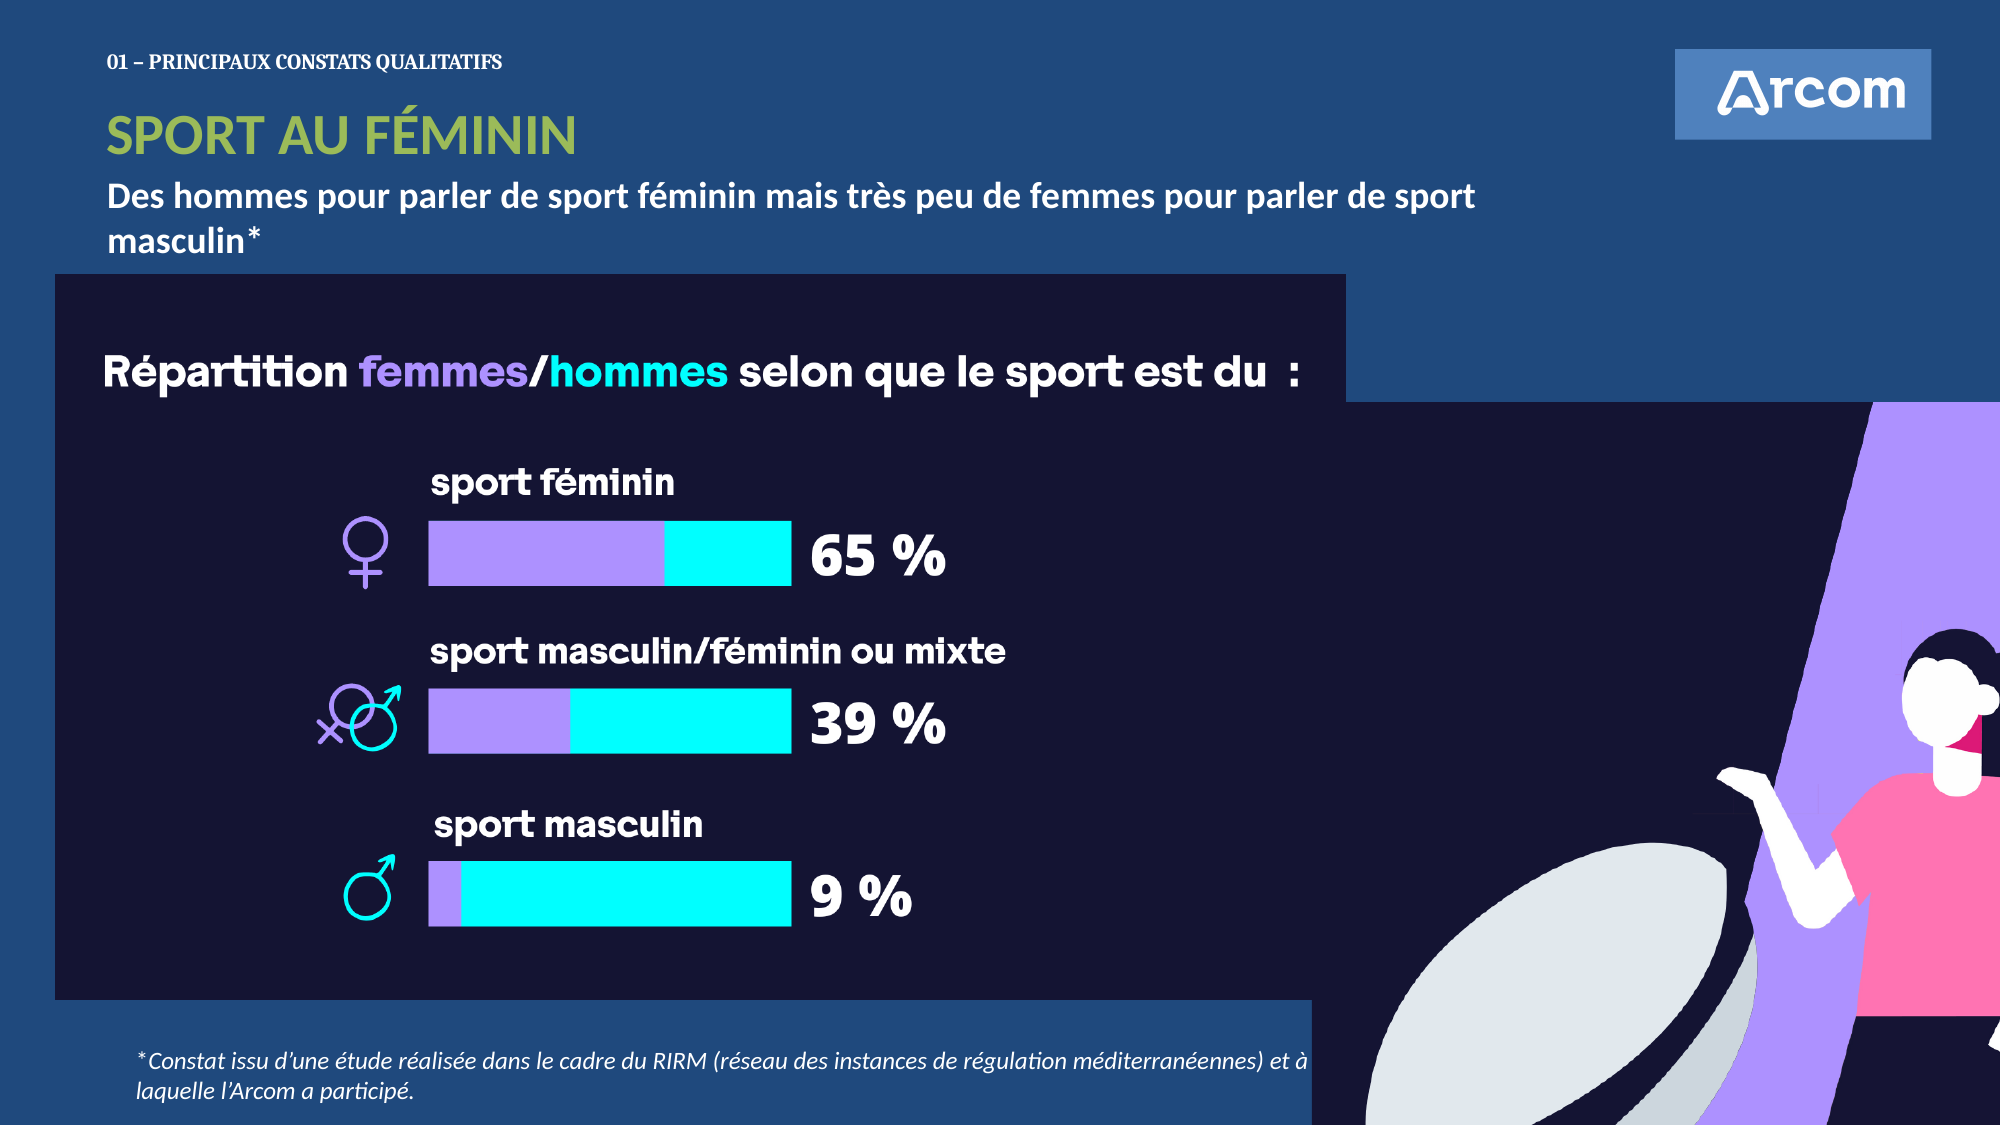

01 – Principaux constats qualitatifs
SPORT AU FÉMININ
# Des hommes pour parler de sport féminin mais très peu de femmes pour parler de sport masculin*
*Constat issu d’une étude réalisée dans le cadre du RIRM (réseau des instances de régulation méditerranéennes) et à laquelle l’Arcom a participé.